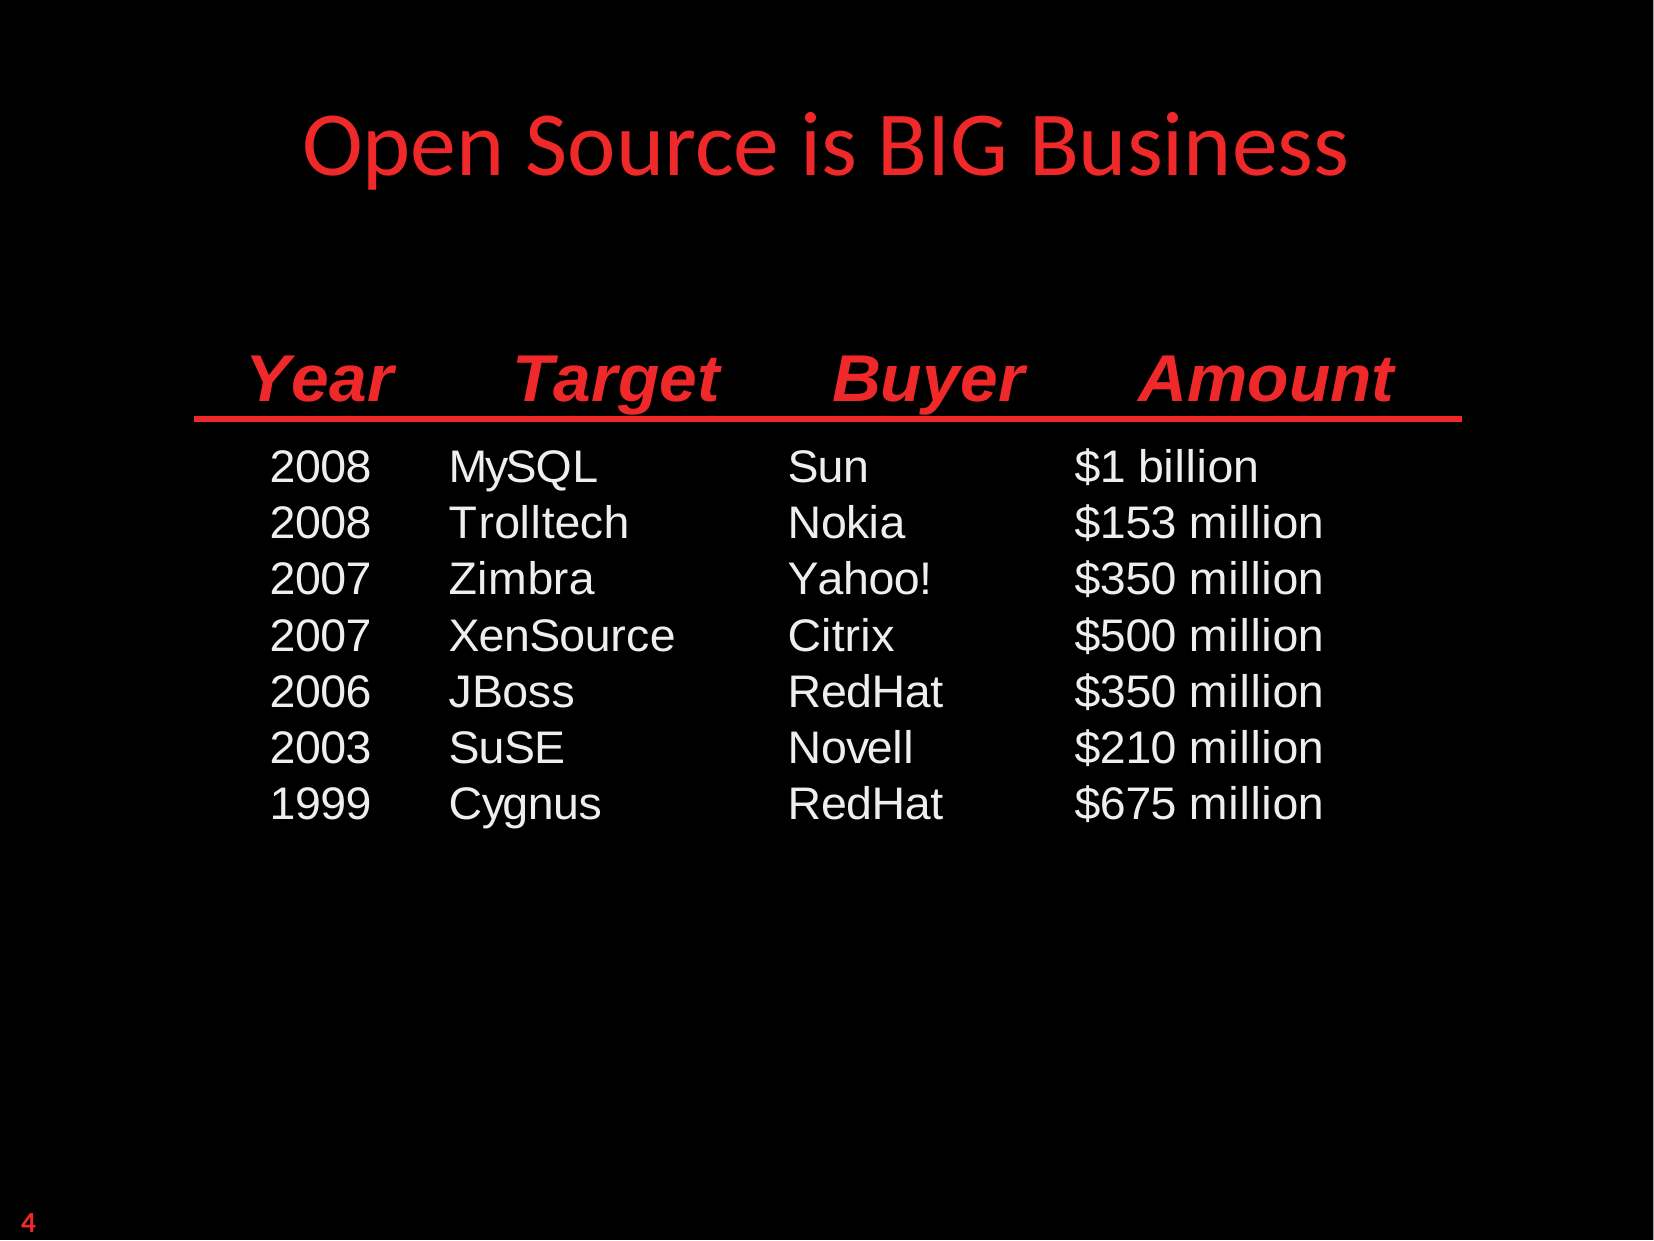

# Open Source is BIG Business
4